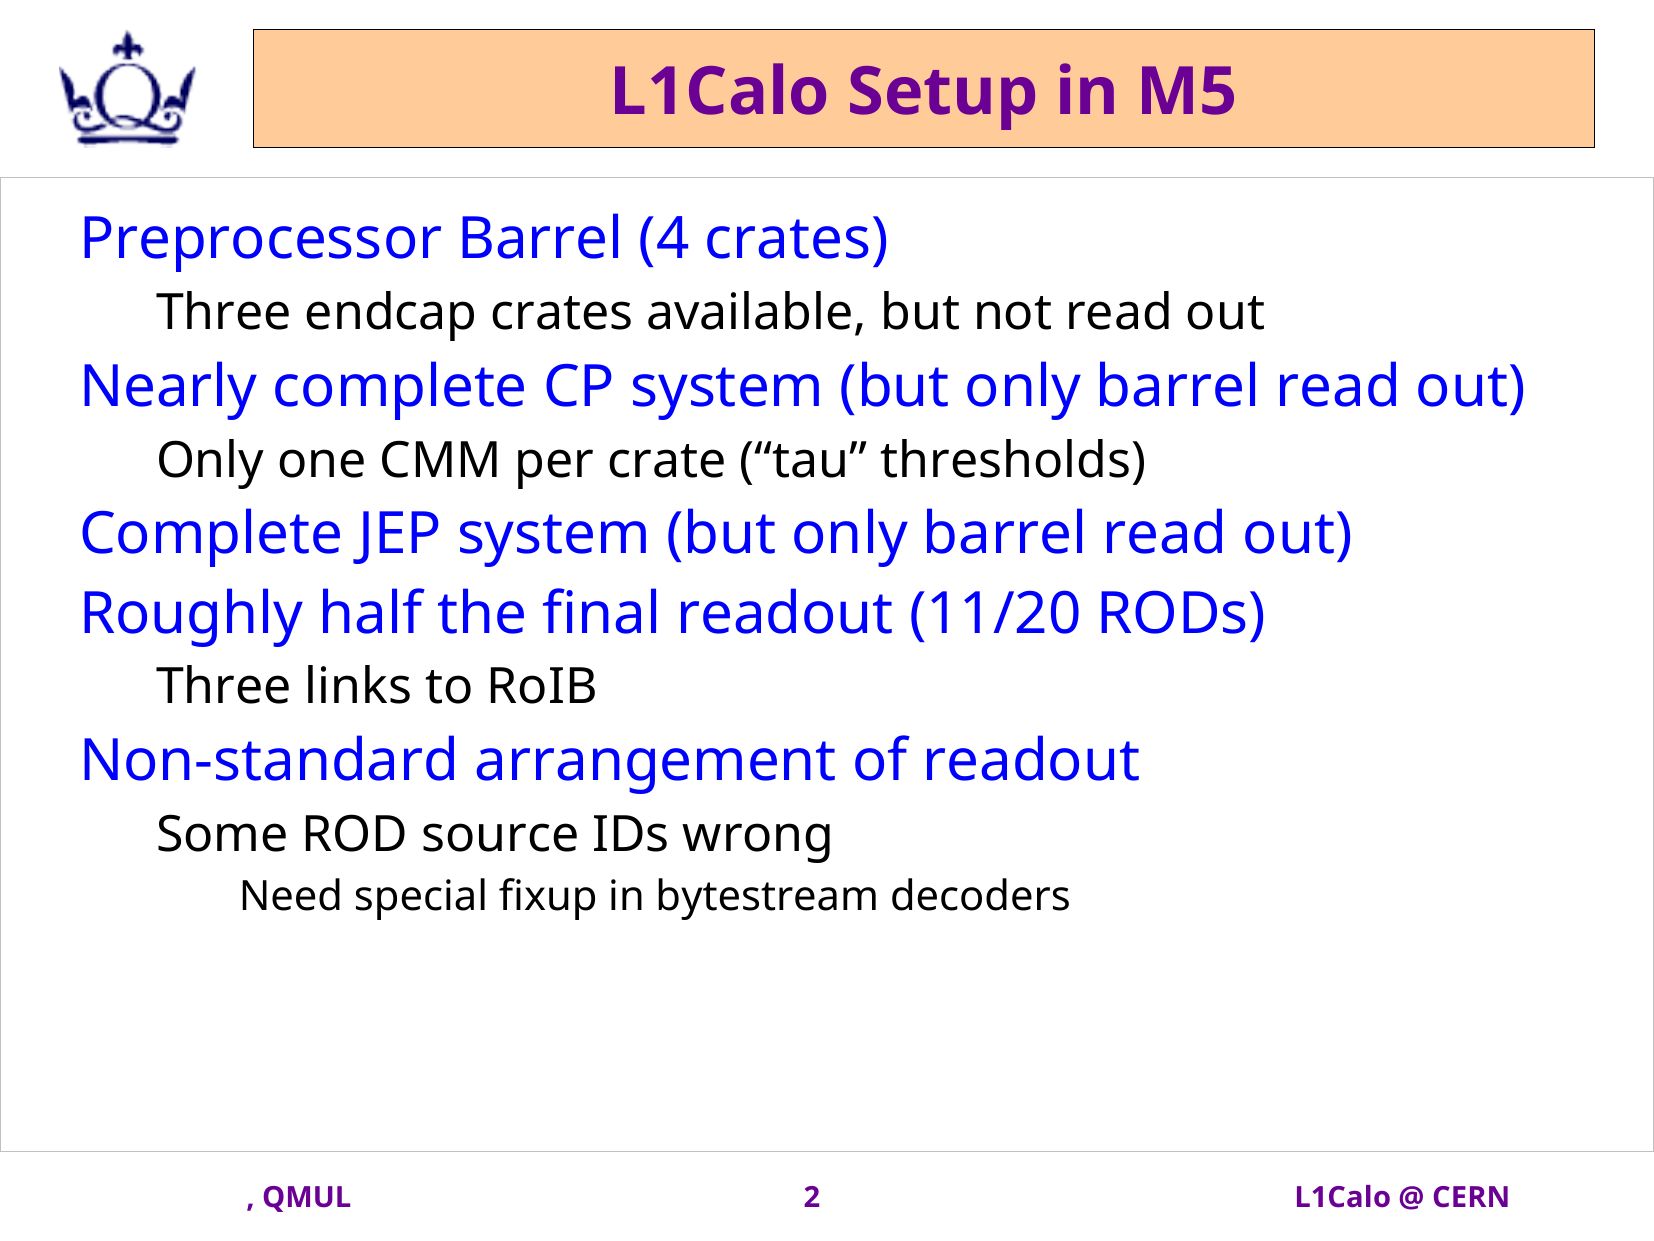

# L1Calo Setup in M5
Preprocessor Barrel (4 crates)
Three endcap crates available, but not read out
Nearly complete CP system (but only barrel read out)
Only one CMM per crate (“tau” thresholds)
Complete JEP system (but only barrel read out)
Roughly half the final readout (11/20 RODs)
Three links to RoIB
Non-standard arrangement of readout
Some ROD source IDs wrong
Need special fixup in bytestream decoders